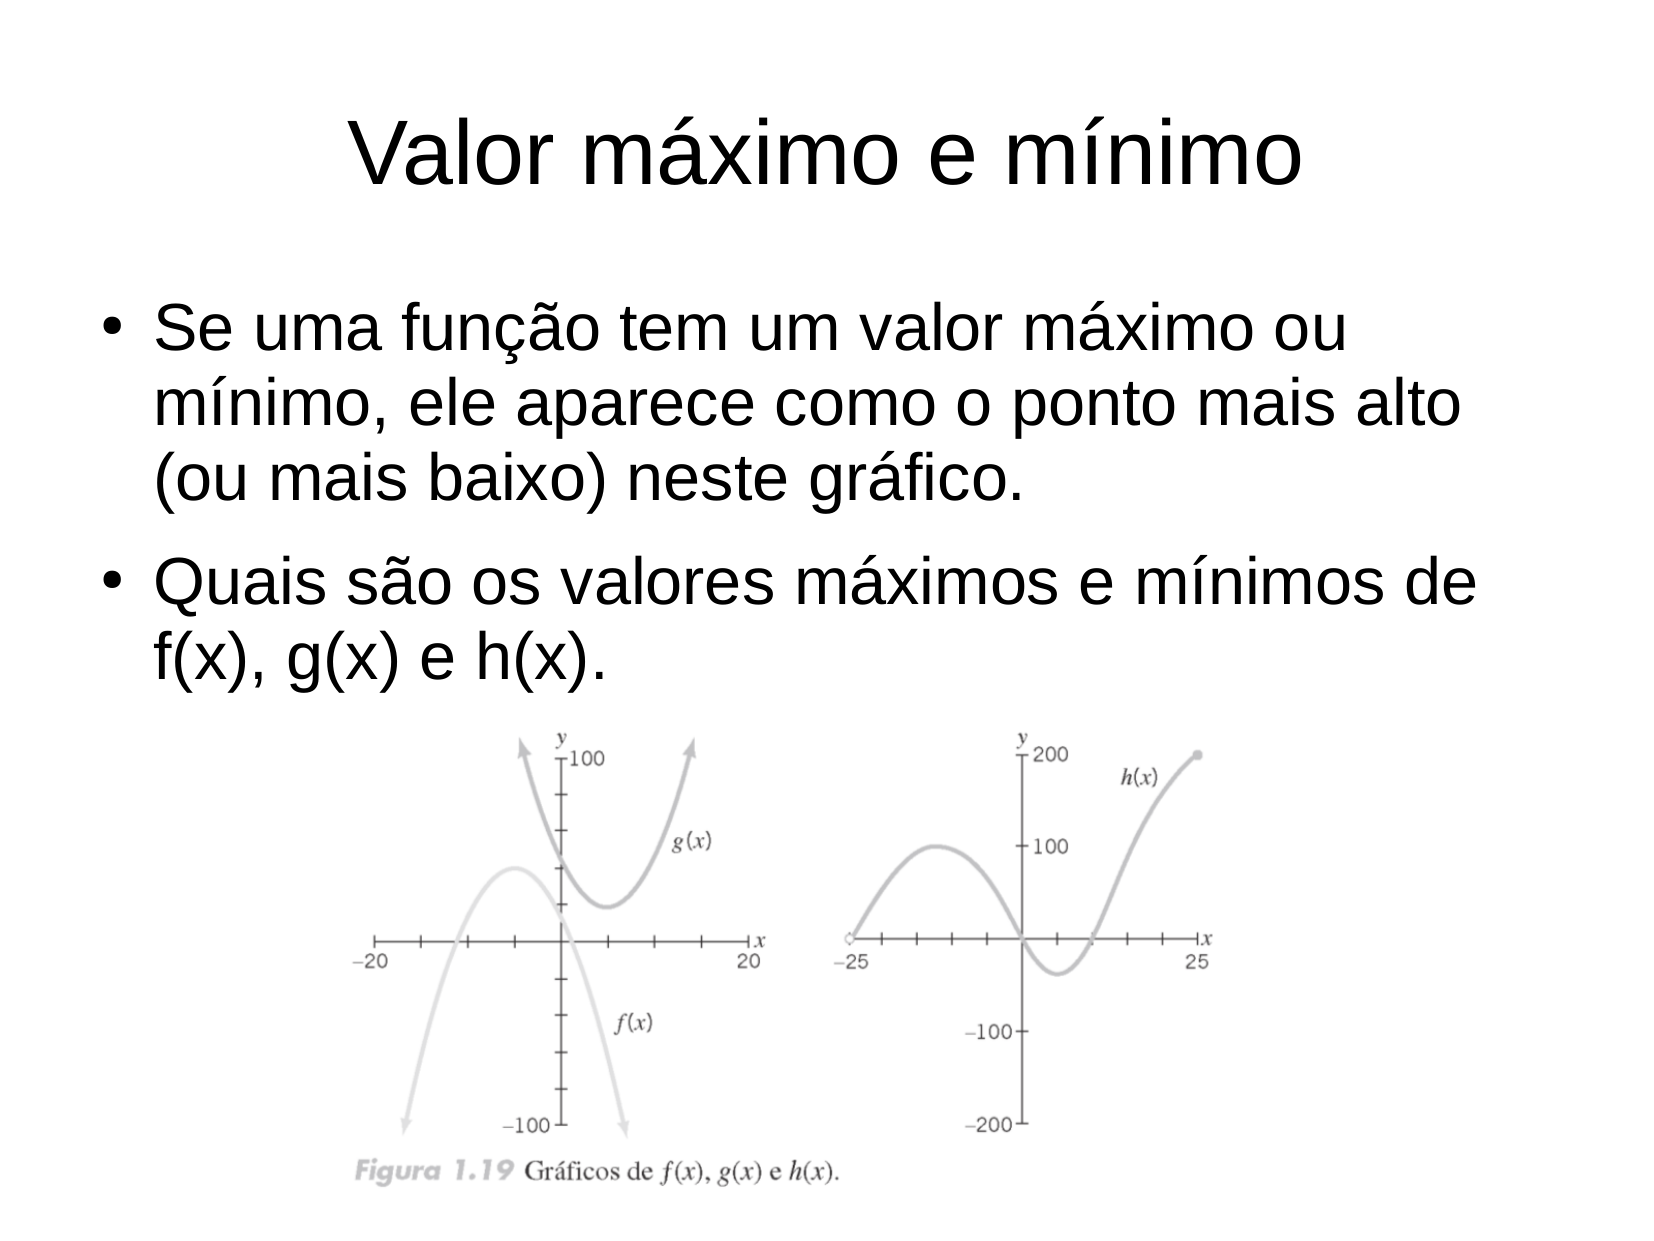

# Valor máximo e mínimo
Se uma função tem um valor máximo ou mínimo, ele aparece como o ponto mais alto (ou mais baixo) neste gráfico.
Quais são os valores máximos e mínimos de f(x), g(x) e h(x).